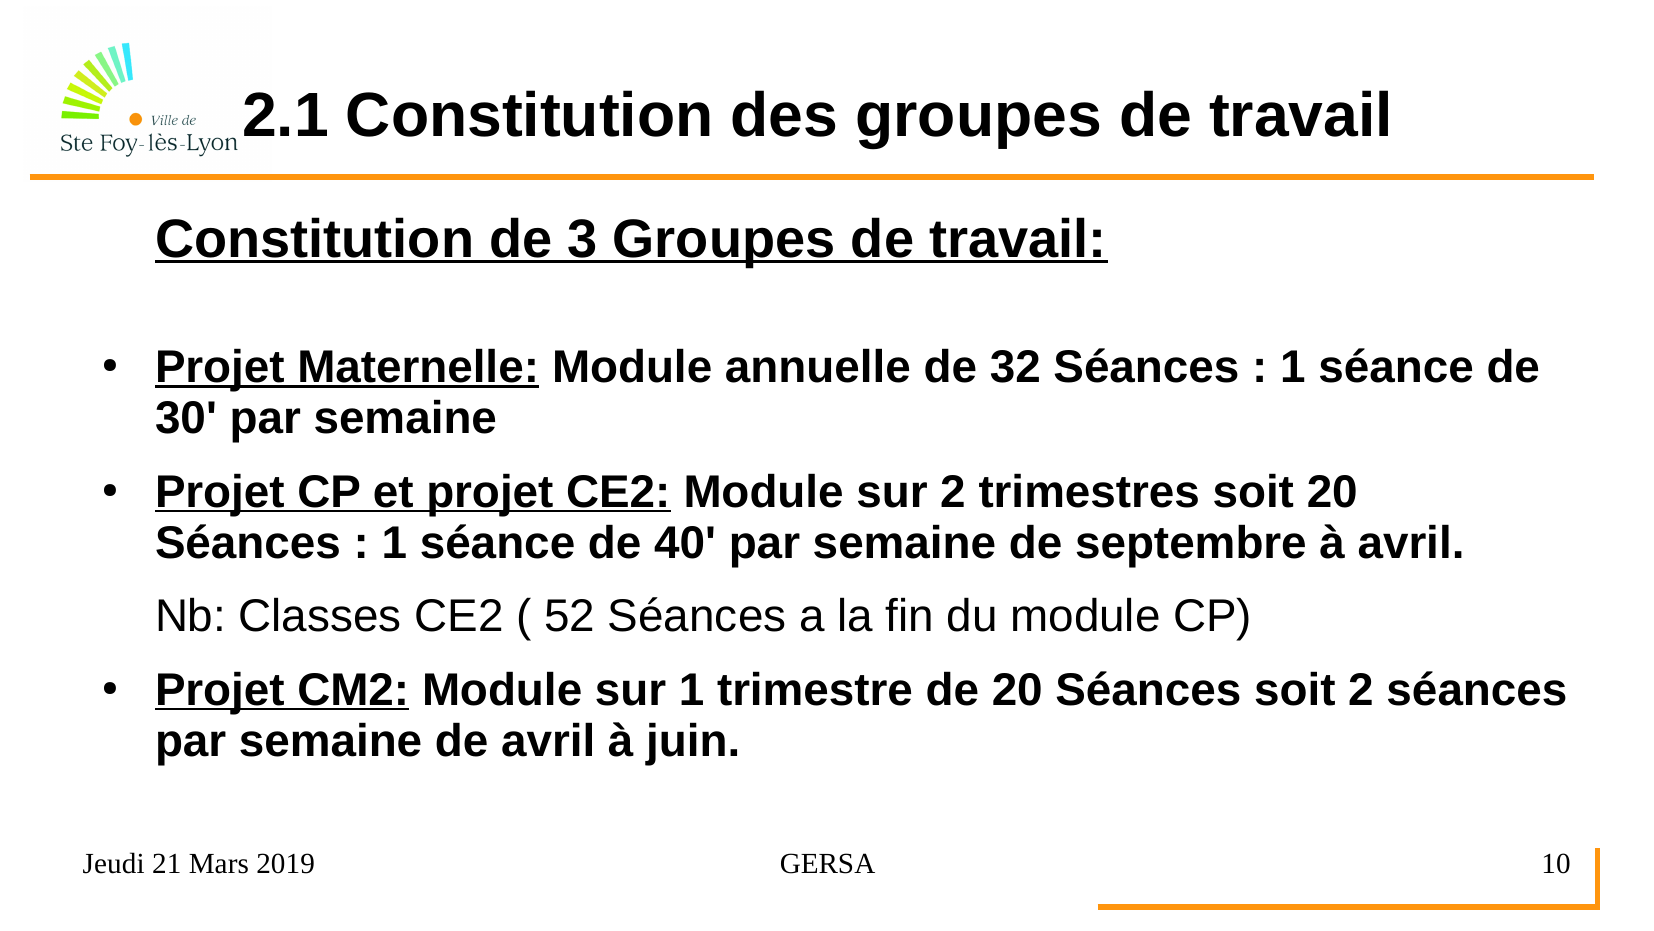

# 2.1 Constitution des groupes de travail
Constitution de 3 Groupes de travail:
Projet Maternelle: Module annuelle de 32 Séances : 1 séance de 30' par semaine
Projet CP et projet CE2: Module sur 2 trimestres soit 20 Séances : 1 séance de 40' par semaine de septembre à avril.
Nb: Classes CE2 ( 52 Séances a la fin du module CP)
Projet CM2: Module sur 1 trimestre de 20 Séances soit 2 séances par semaine de avril à juin.
Service référent - jj/mm/aaaa
10